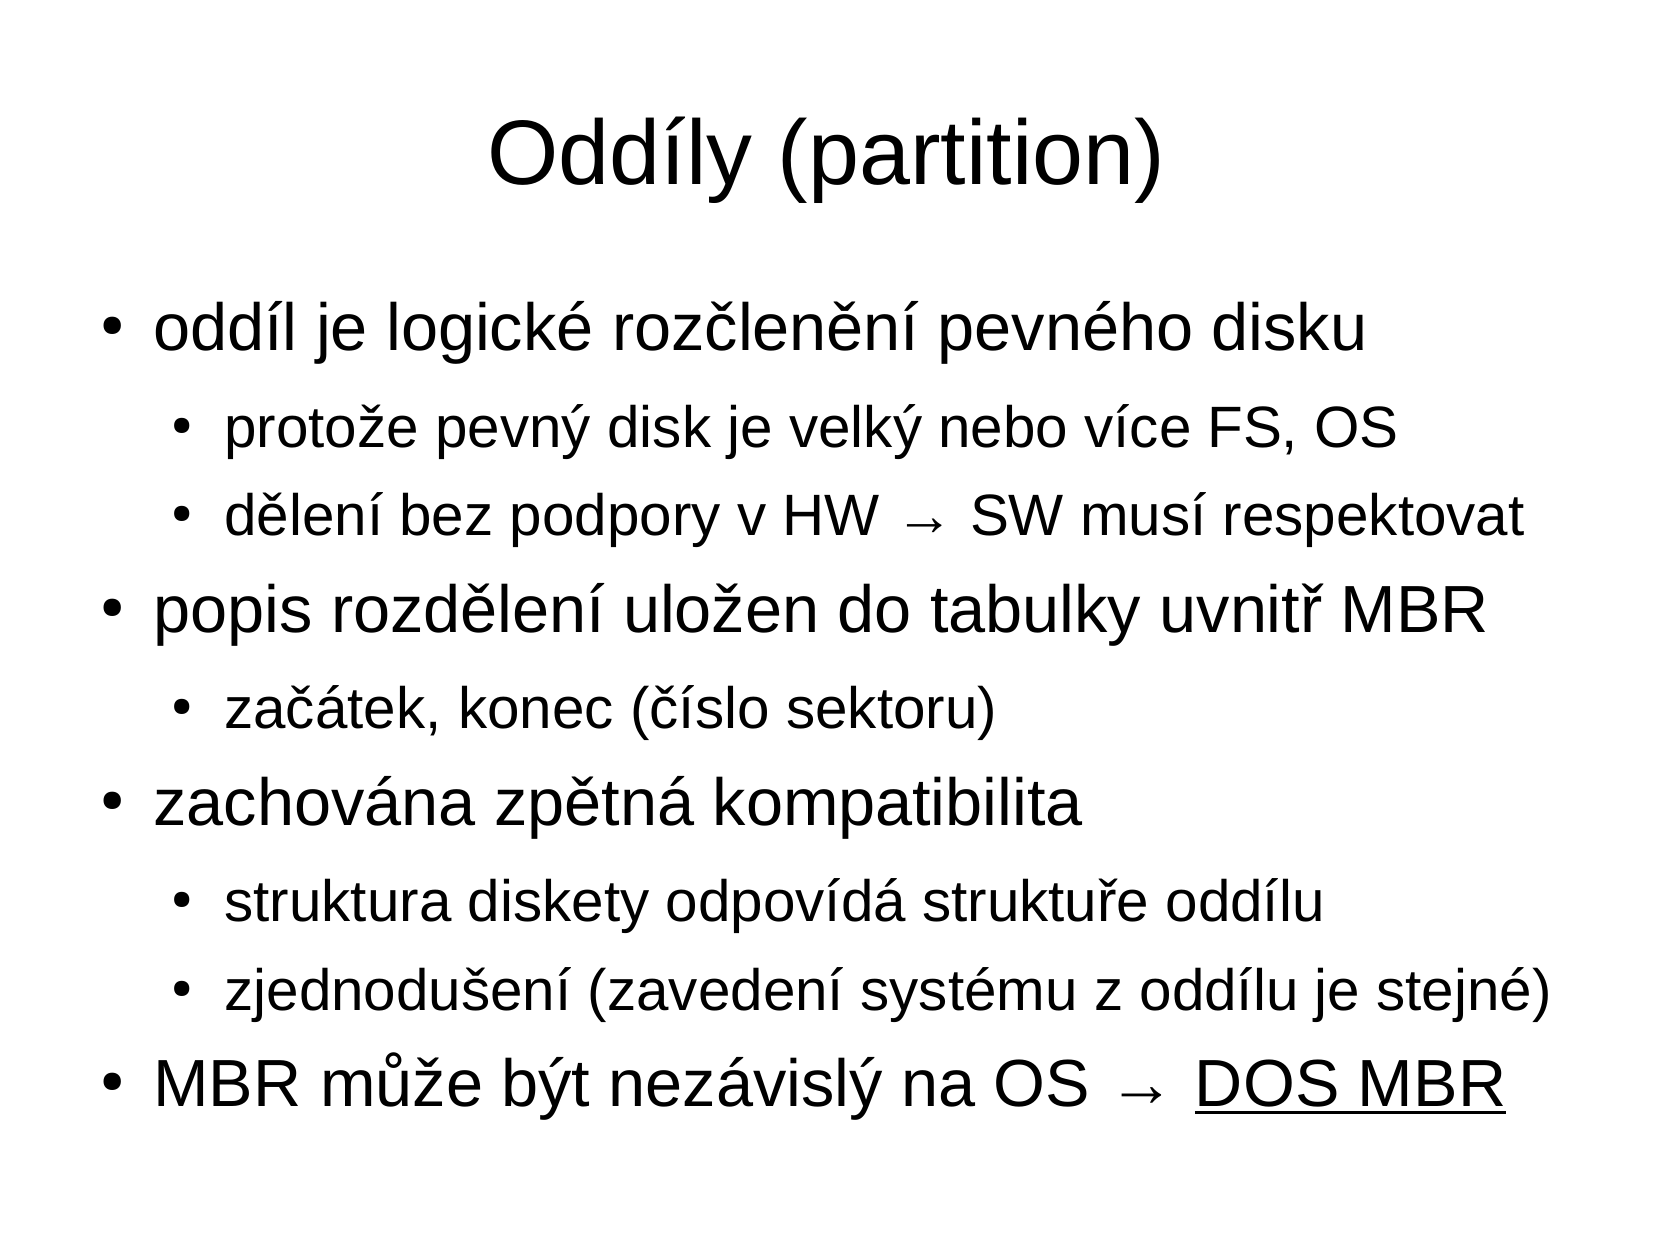

# Oddíly (partition)
oddíl je logické rozčlenění pevného disku
protože pevný disk je velký nebo více FS, OS
dělení bez podpory v HW → SW musí respektovat
popis rozdělení uložen do tabulky uvnitř MBR
začátek, konec (číslo sektoru)
zachována zpětná kompatibilita
struktura diskety odpovídá struktuře oddílu
zjednodušení (zavedení systému z oddílu je stejné)
MBR může být nezávislý na OS → DOS MBR